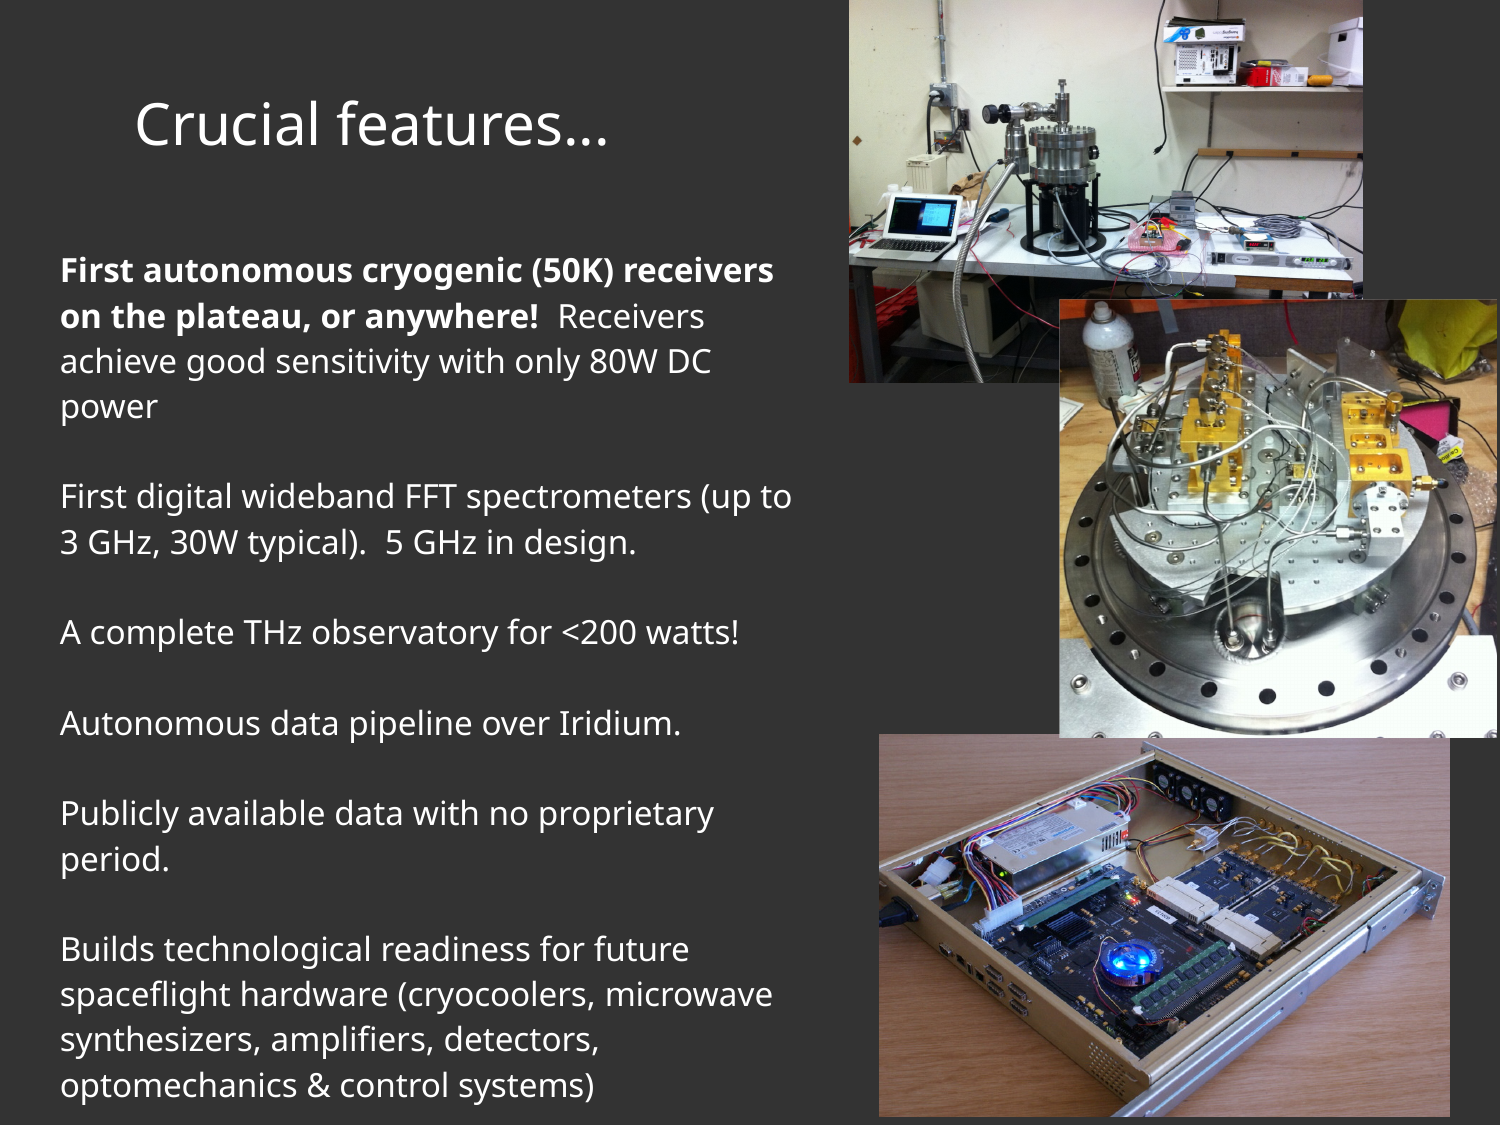

Crucial features...
First autonomous cryogenic (50K) receivers on the plateau, or anywhere! Receivers achieve good sensitivity with only 80W DC power
First digital wideband FFT spectrometers (up to 3 GHz, 30W typical). 5 GHz in design.
A complete THz observatory for <200 watts!
Autonomous data pipeline over Iridium.
Publicly available data with no proprietary period.
Builds technological readiness for future spaceflight hardware (cryocoolers, microwave synthesizers, amplifiers, detectors, optomechanics & control systems)